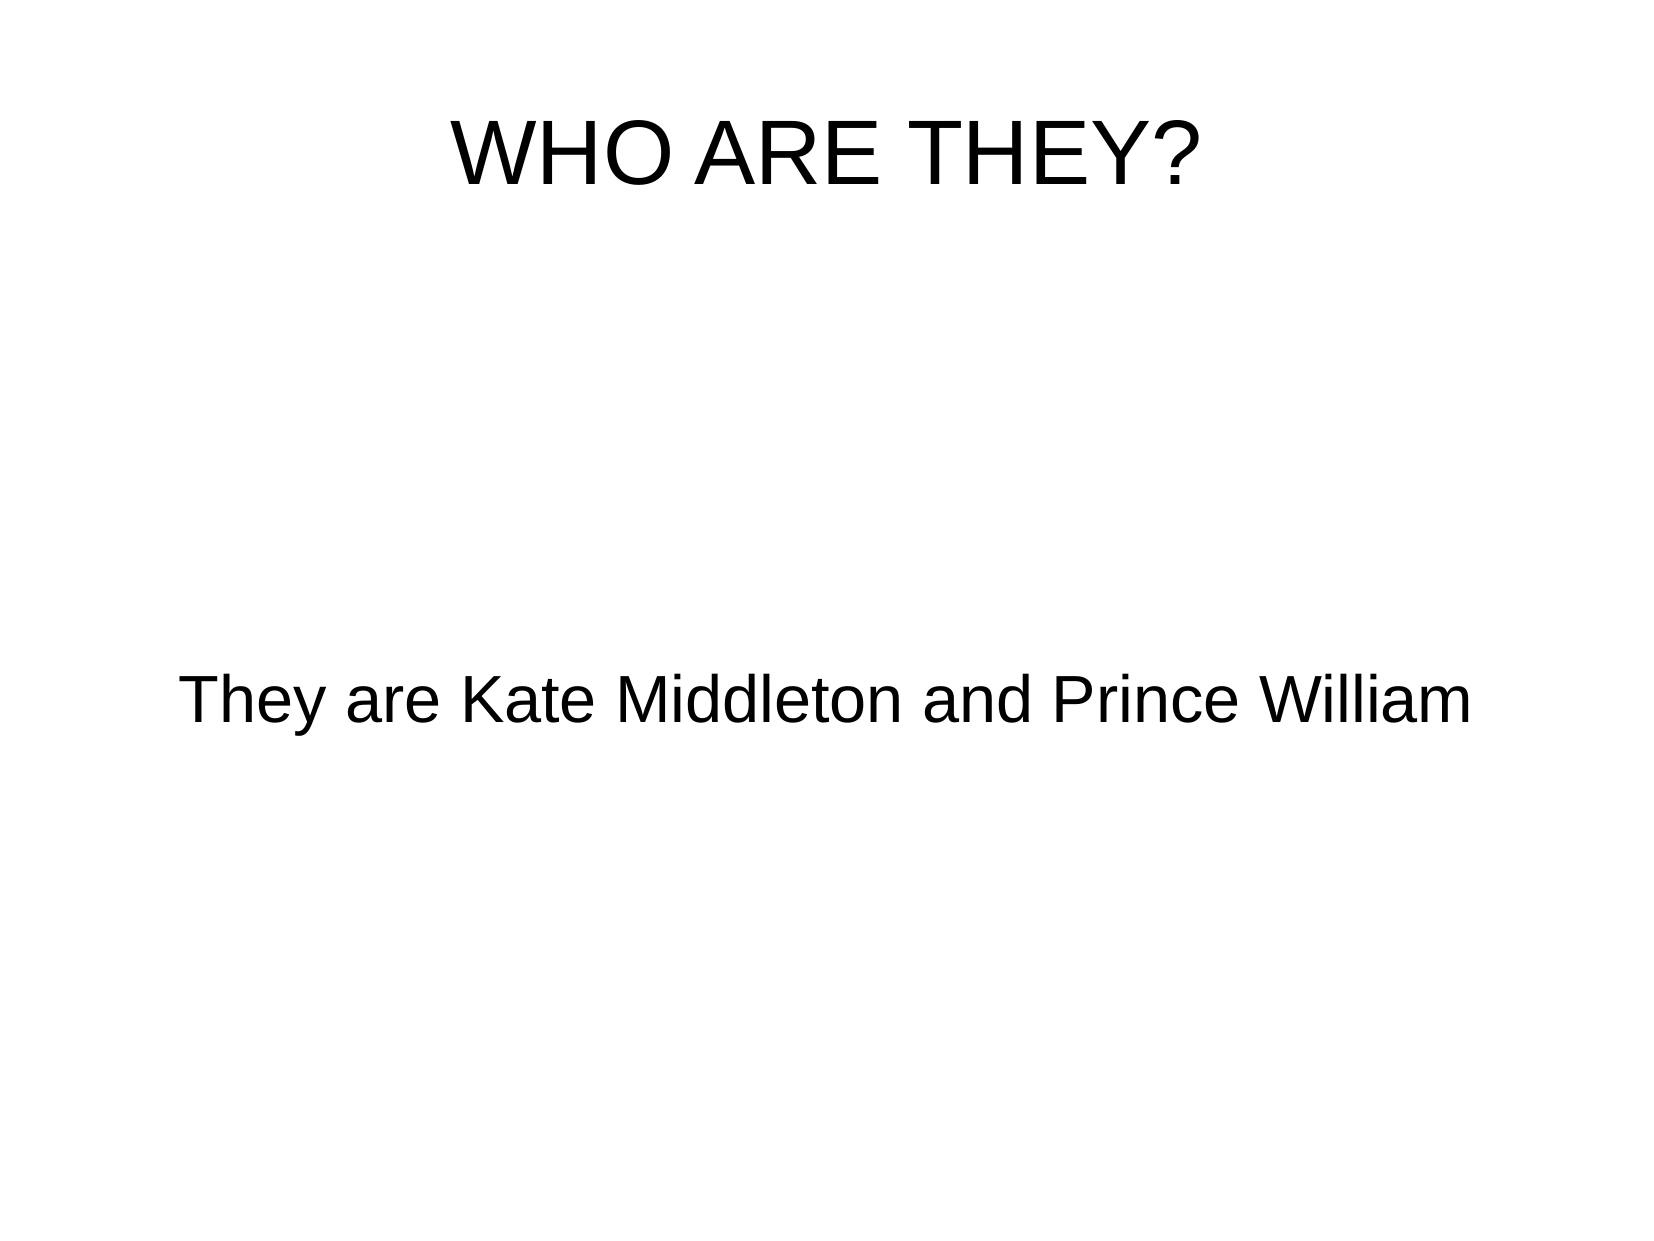

# WHO ARE THEY?
They are Kate Middleton and Prince William